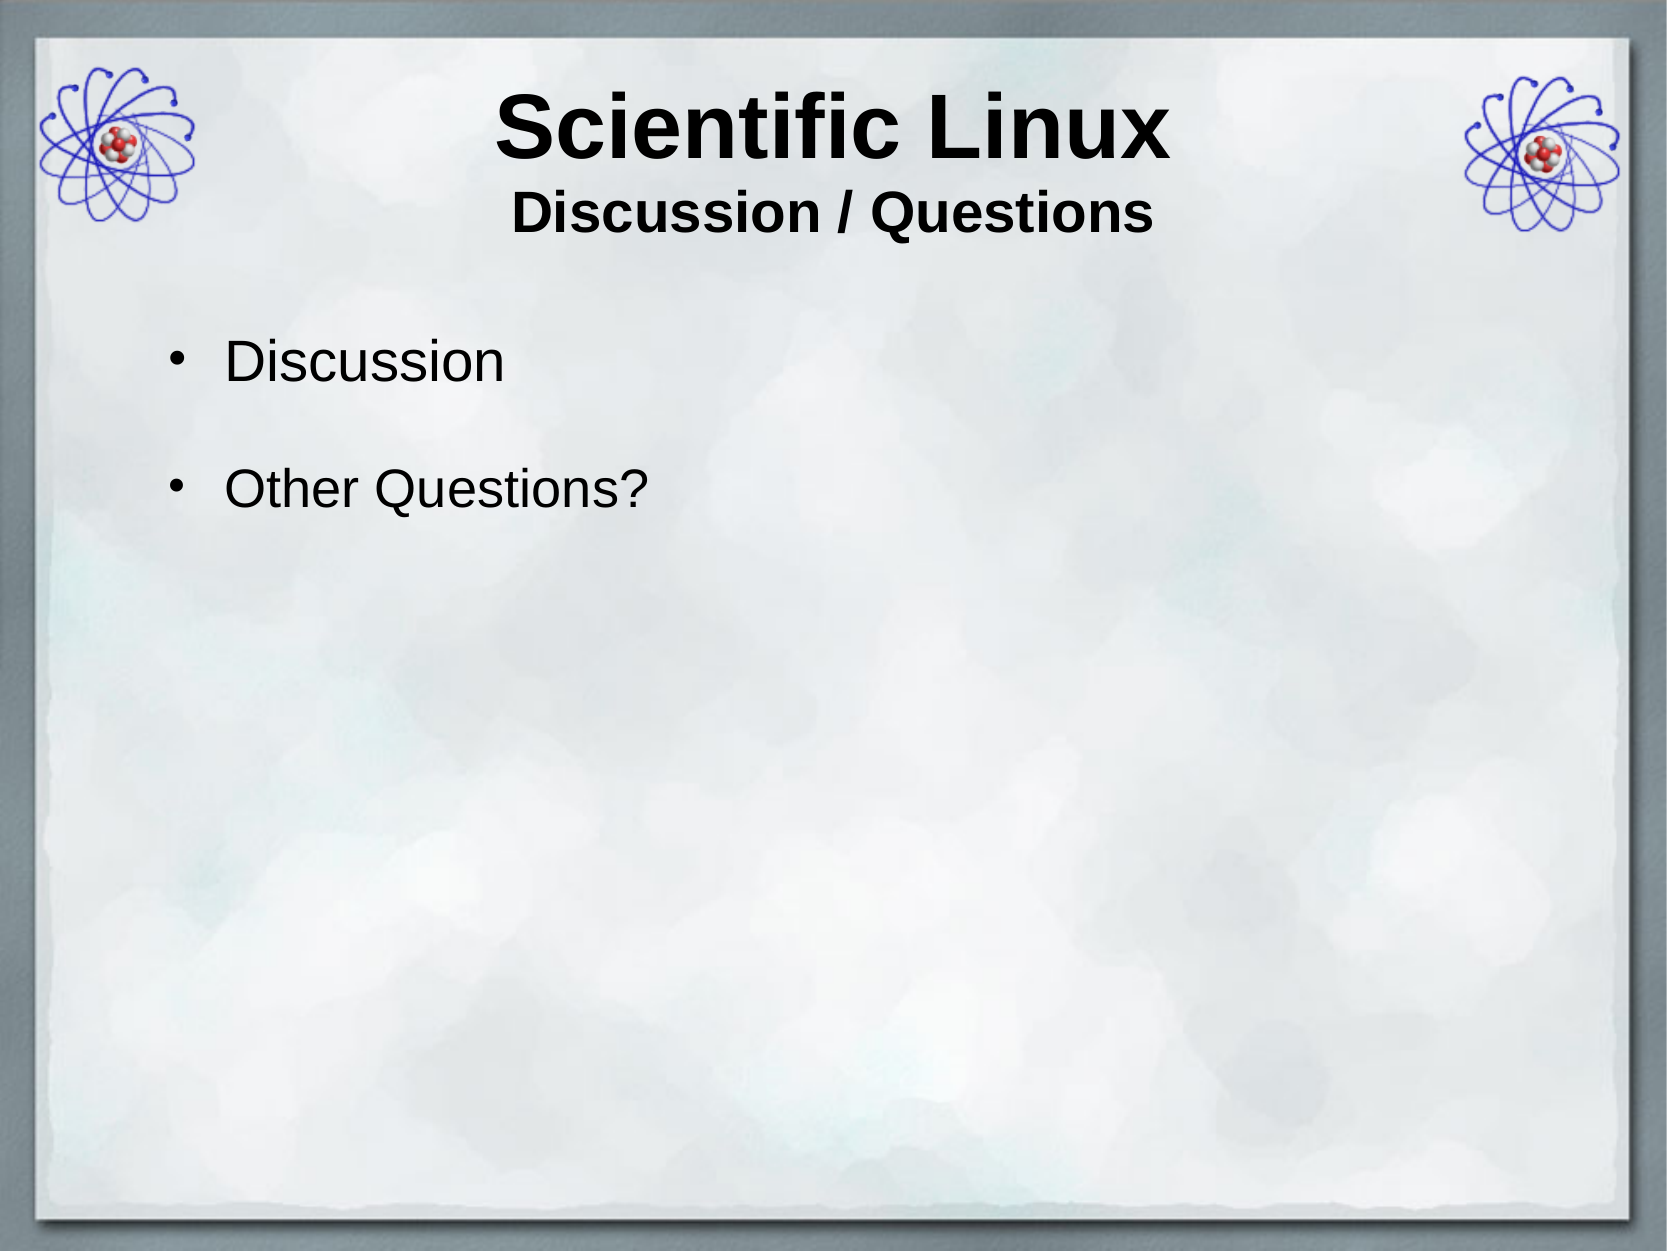

# Scientific Linux Discussion / Questions
Discussion
Other Questions?